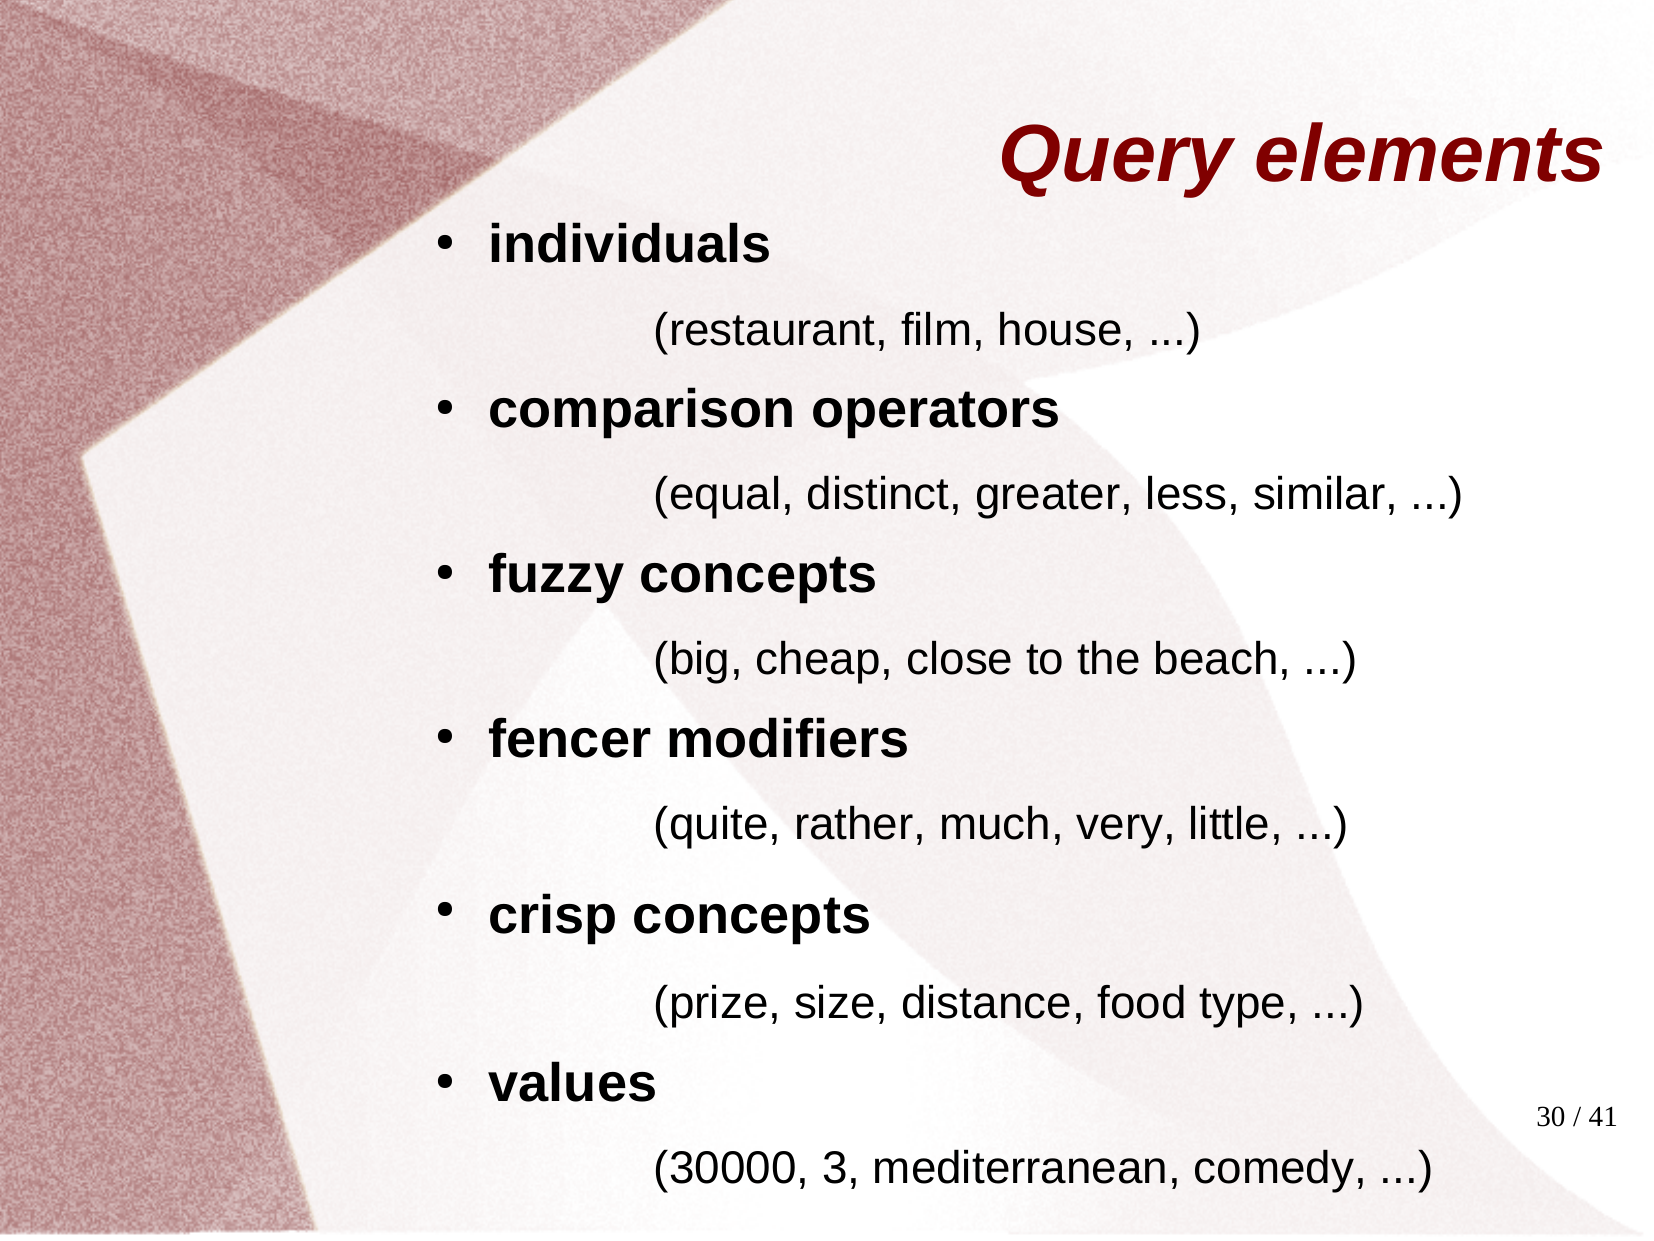

# Query elements
individuals
(restaurant, film, house, ...)
comparison operators
(equal, distinct, greater, less, similar, ...)
fuzzy concepts
(big, cheap, close to the beach, ...)
fencer modifiers
(quite, rather, much, very, little, ...)
crisp concepts
(prize, size, distance, food type, ...)
values
(30000, 3, mediterranean, comedy, ...)
30